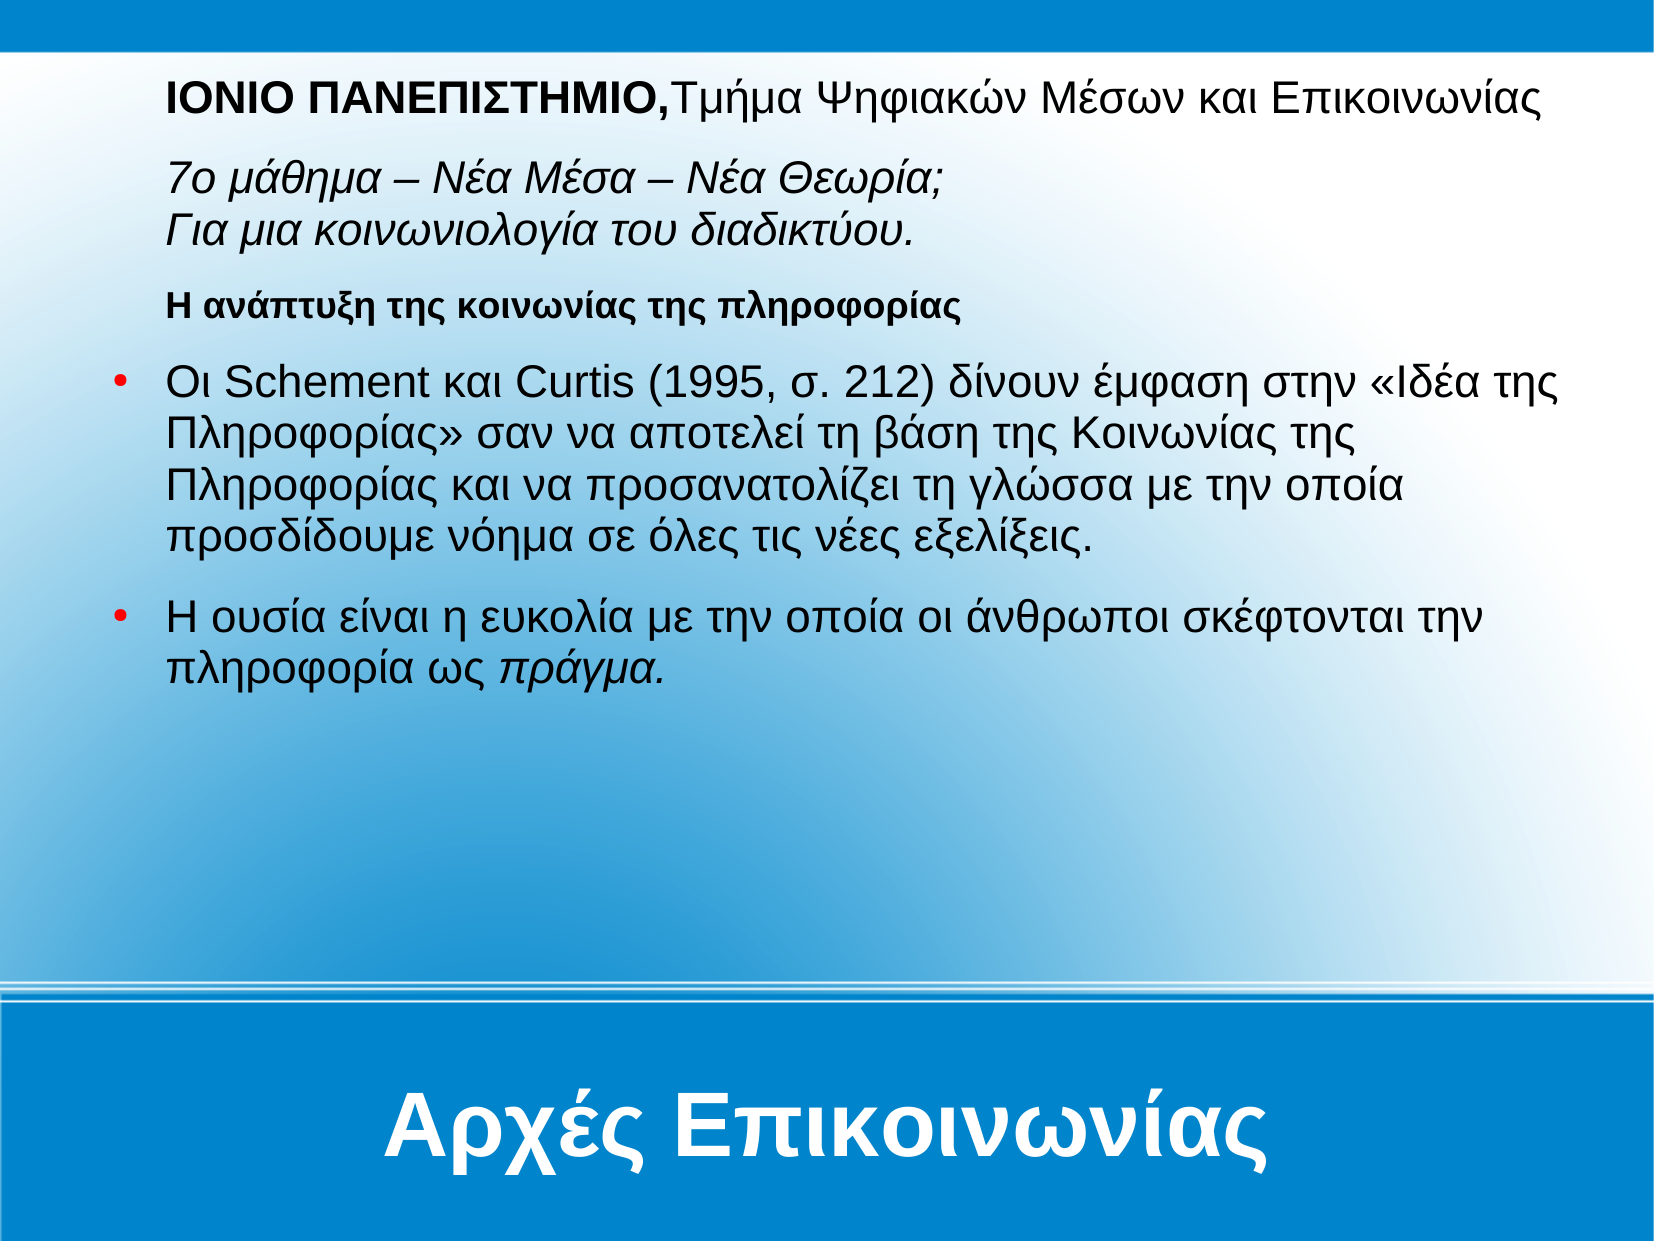

ΙΟΝΙΟ ΠΑΝΕΠΙΣΤΗΜΙΟ,Τμήμα Ψηφιακών Μέσων και Επικοινωνίας
7ο μάθημα – Νέα Μέσα – Νέα Θεωρία;
Για μια κοινωνιολογία του διαδικτύου.
Η ανάπτυξη της κοινωνίας της πληροφορίας
Οι Schement και Curtis (1995, σ. 212) δίνουν έμφαση στην «Ιδέα της Πληροφορίας» σαν να αποτελεί τη βάση της Κοινωνίας της Πληροφορίας και να προσανατολίζει τη γλώσσα με την οποία προσδίδουμε νόημα σε όλες τις νέες εξελίξεις.
Η ουσία είναι η ευκολία με την οποία οι άνθρωποι σκέφτονται την πληροφορία ως πράγμα.
# Αρχές Επικοινωνίας